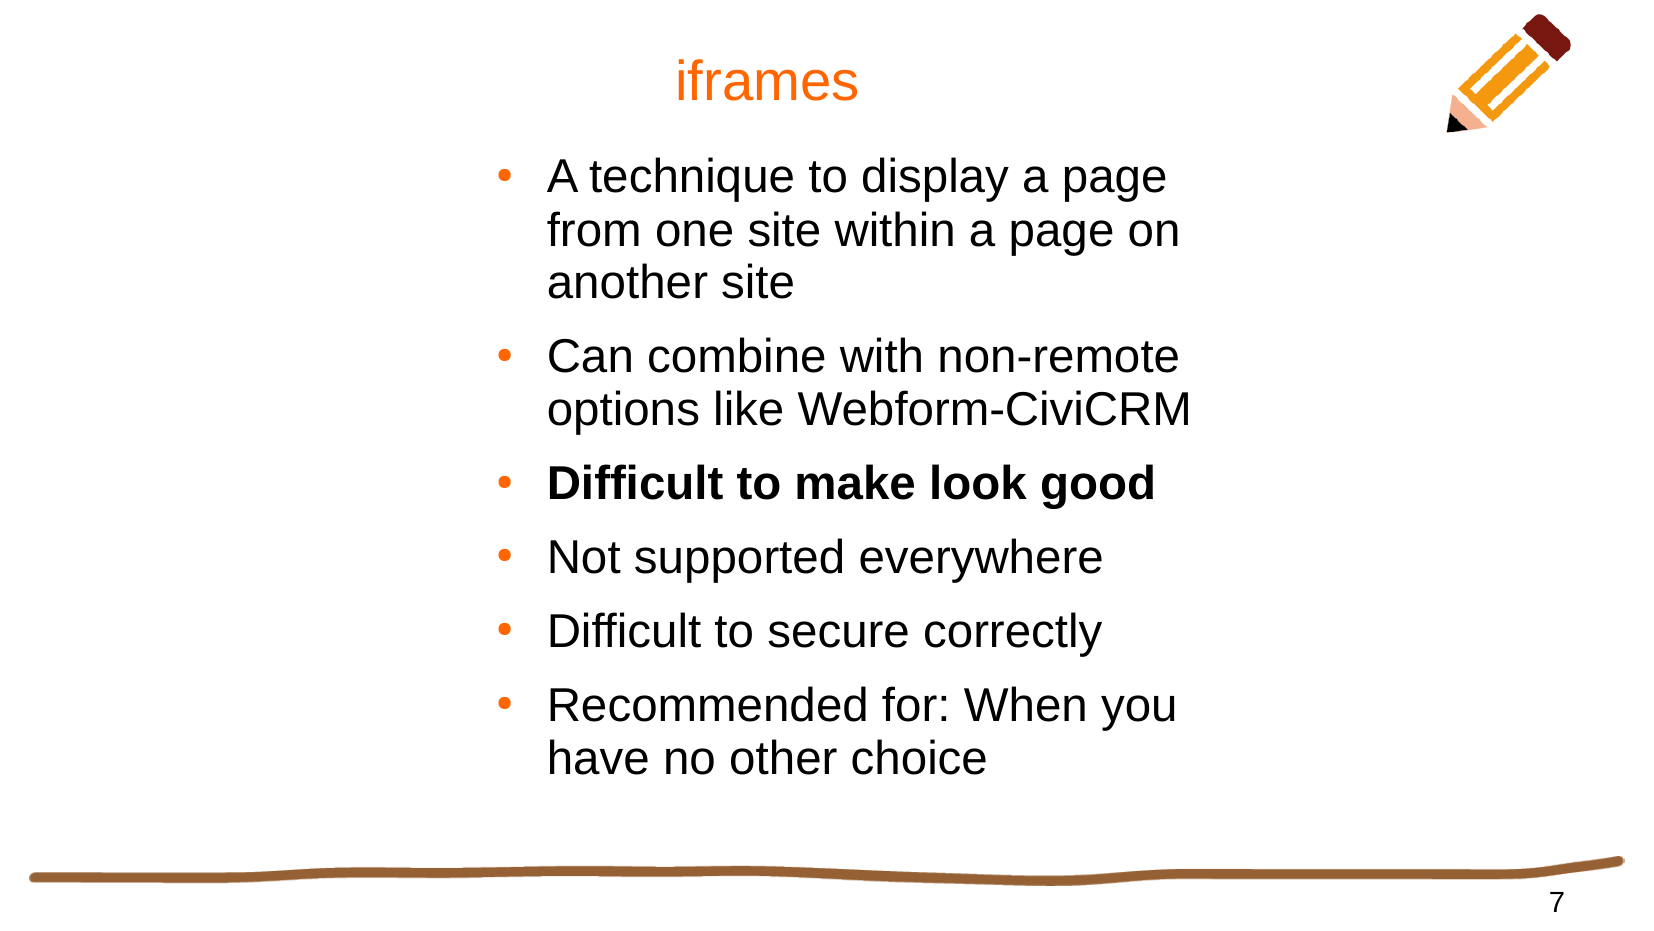

# iframes
A technique to display a page from one site within a page on another site
Can combine with non-remote options like Webform-CiviCRM
Difficult to make look good
Not supported everywhere
Difficult to secure correctly
Recommended for: When you have no other choice
7